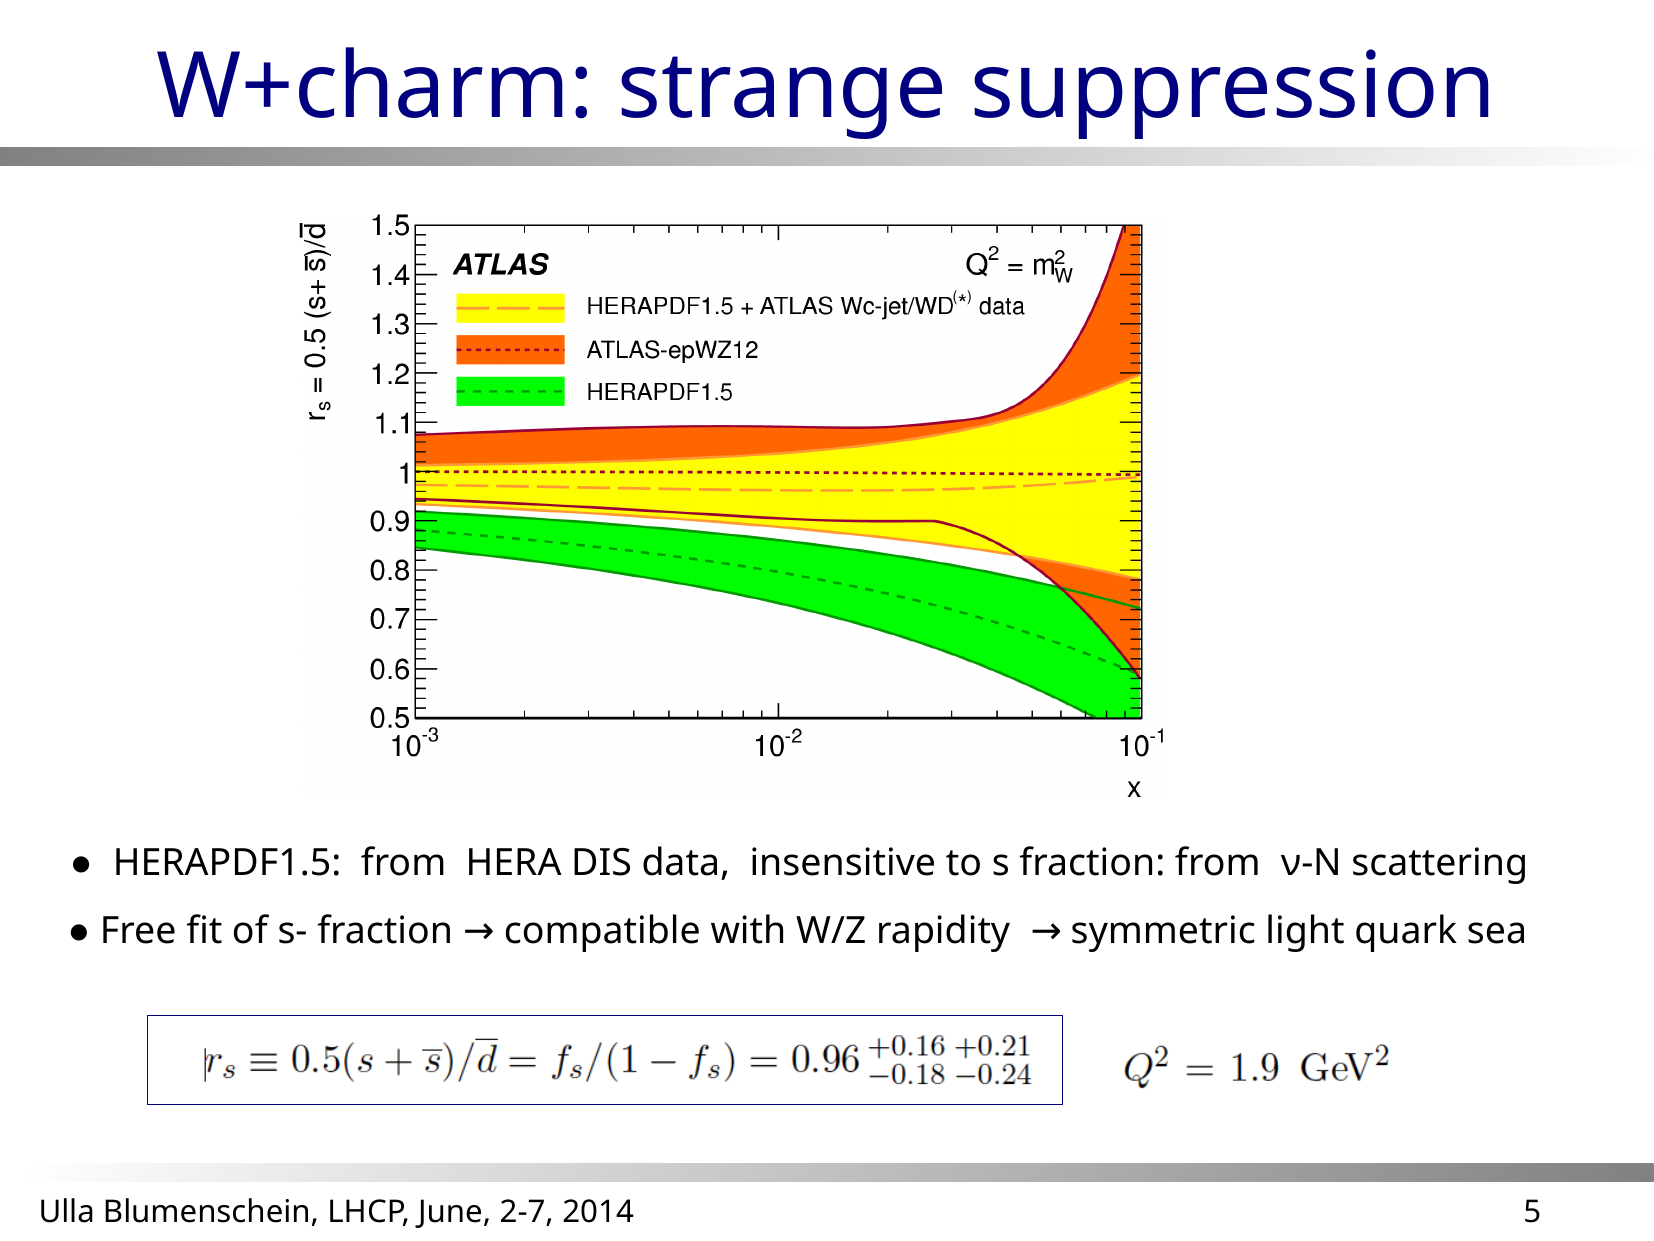

# W+charm: strange suppression
 ● HERAPDF1.5: from HERA DIS data, insensitive to s fraction: from ν-N scattering
 ● Free fit of s- fraction → compatible with W/Z rapidity → symmetric light quark sea
Ulla Blumenschein, LHCP, June, 2-7, 2014 5